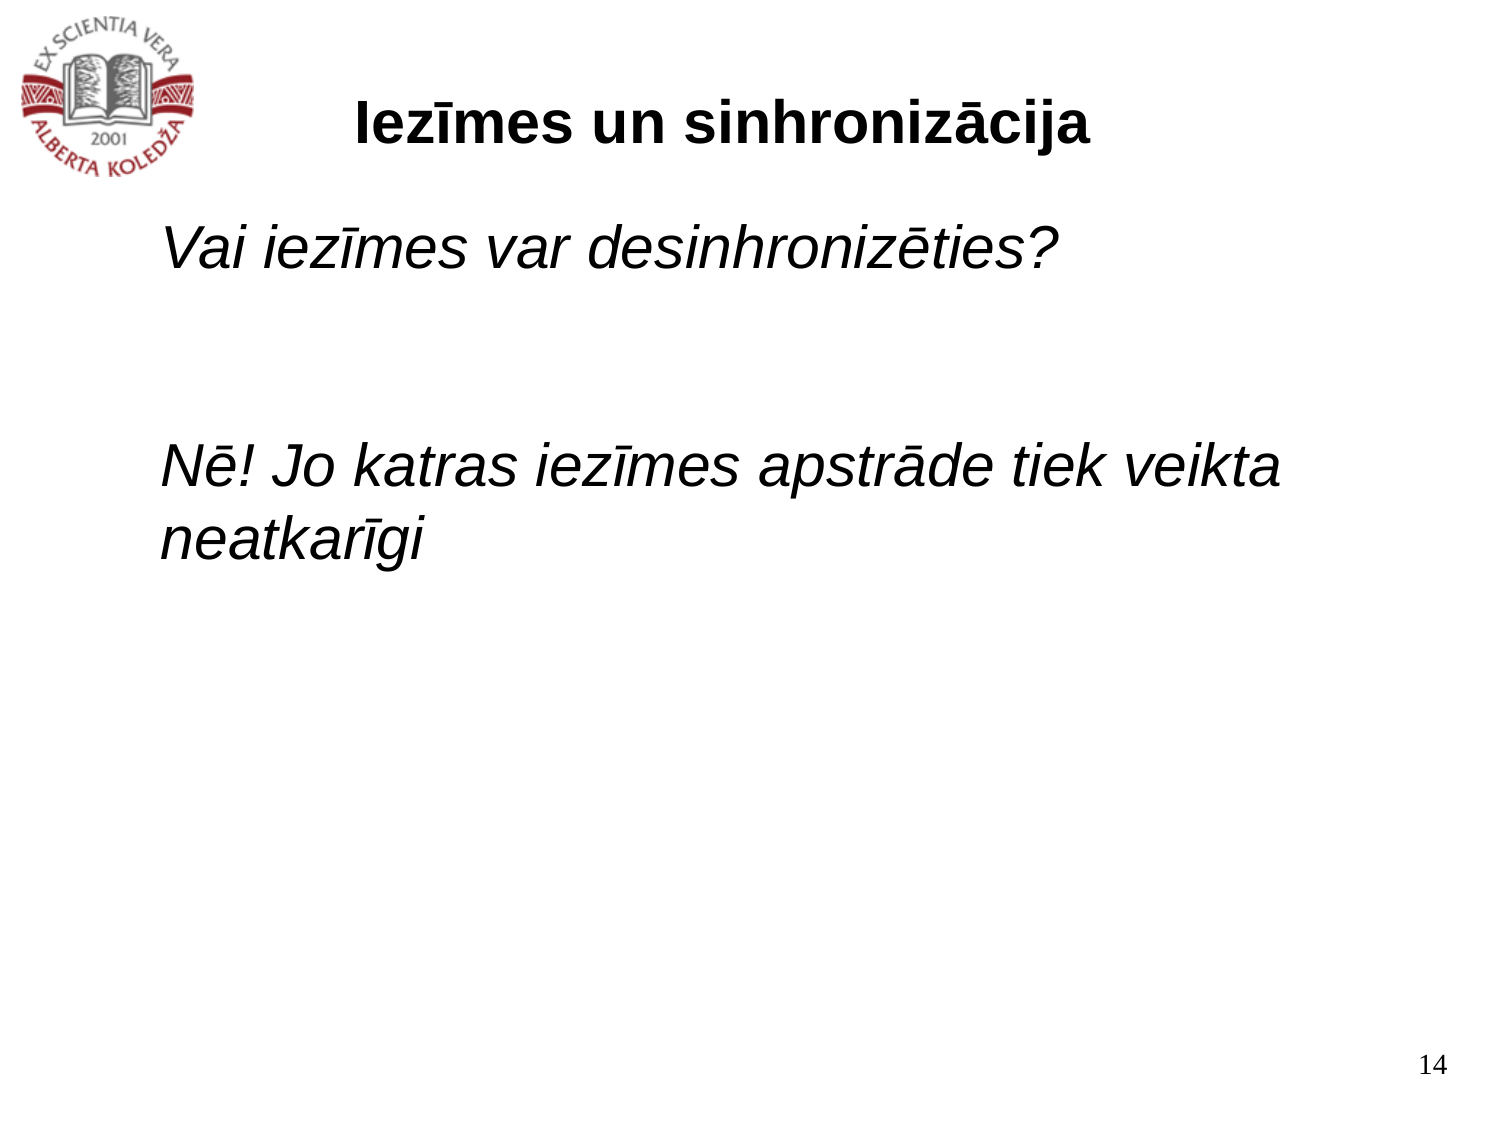

# Iezīmes un sinhronizācija
Vai iezīmes var desinhronizēties?
Nē! Jo katras iezīmes apstrāde tiek veikta neatkarīgi